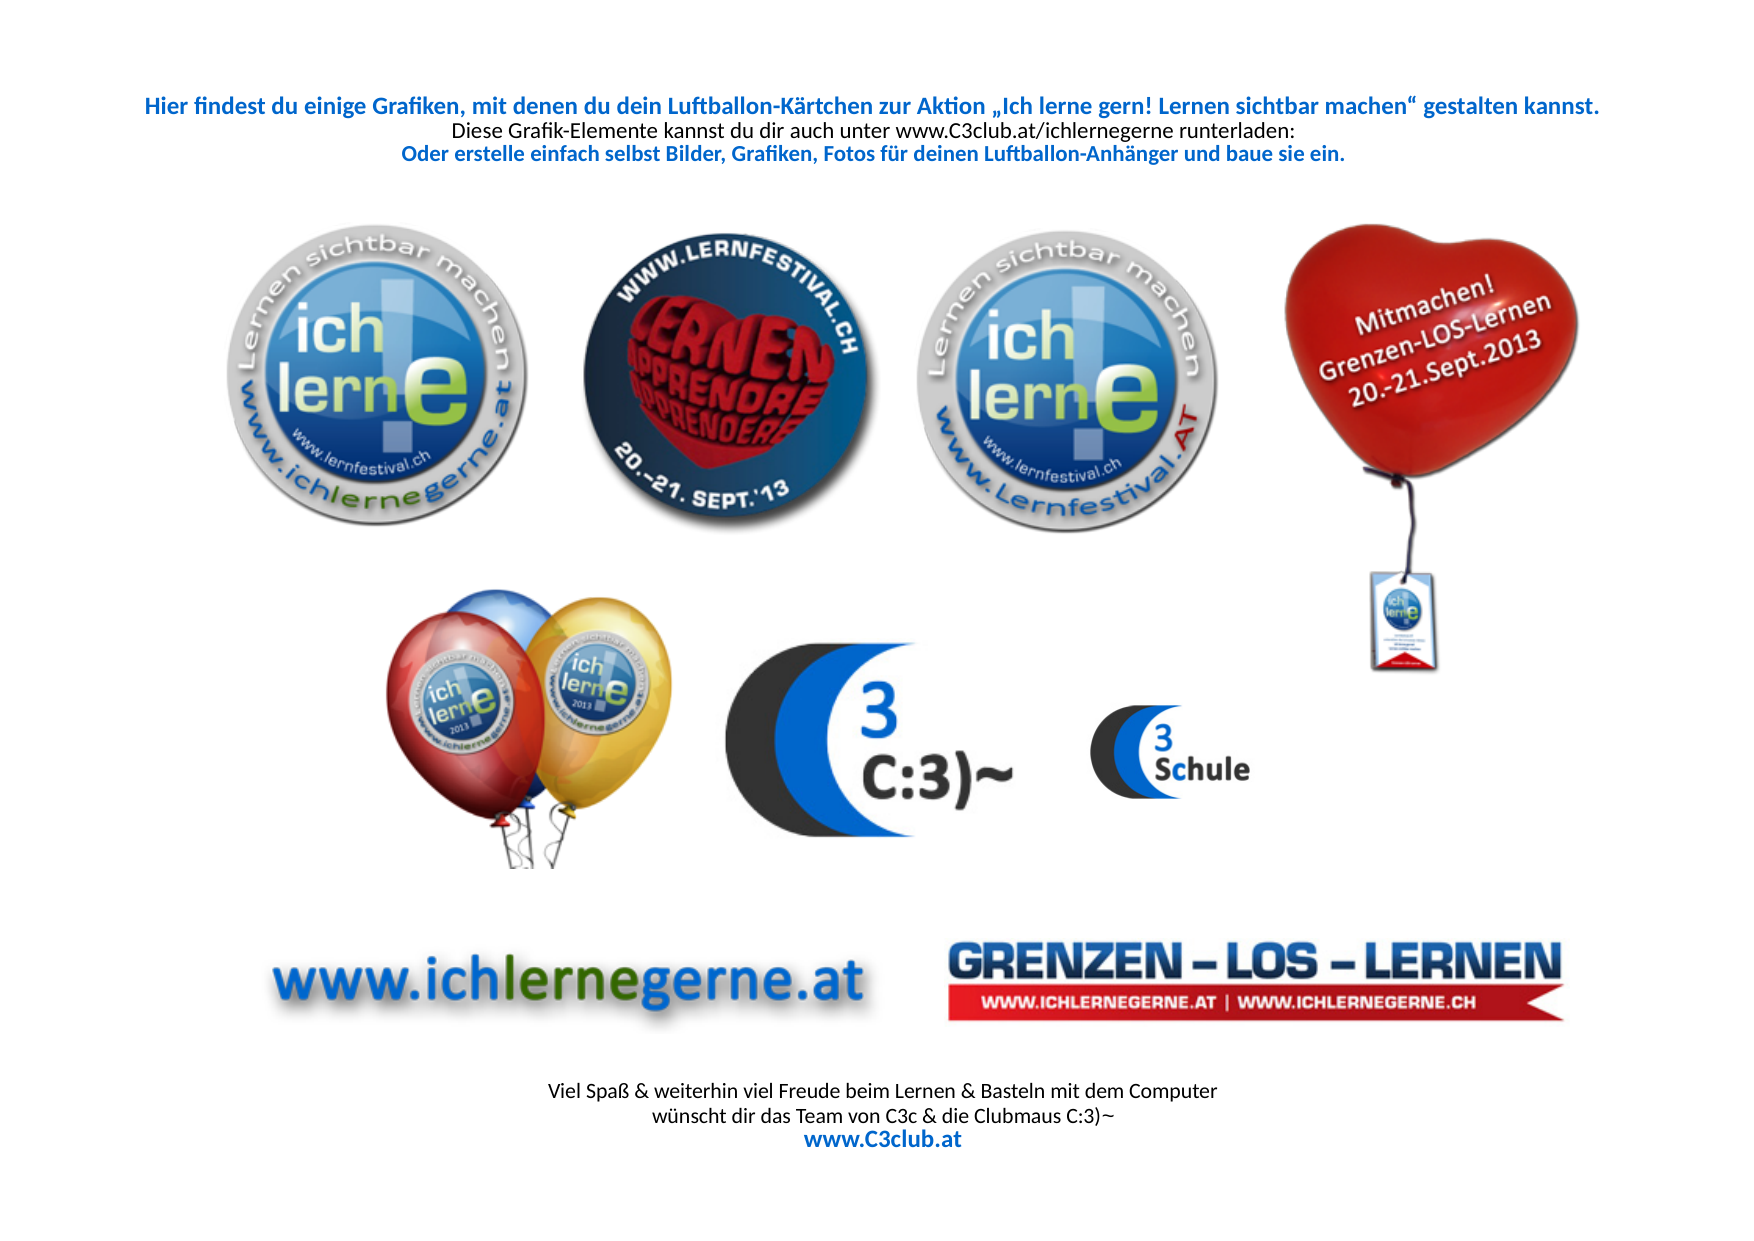

Hier findest du einige Grafiken, mit denen du dein Luftballon-Kärtchen zur Aktion „Ich lerne gern! Lernen sichtbar machen“ gestalten kannst.
Diese Grafik-Elemente kannst du dir auch unter www.C3club.at/ichlernegerne runterladen:
Oder erstelle einfach selbst Bilder, Grafiken, Fotos für deinen Luftballon-Anhänger und baue sie ein.
Viel Spaß & weiterhin viel Freude beim Lernen & Basteln mit dem Computer
wünscht dir das Team von C3c & die Clubmaus C:3)~
www.C3club.at